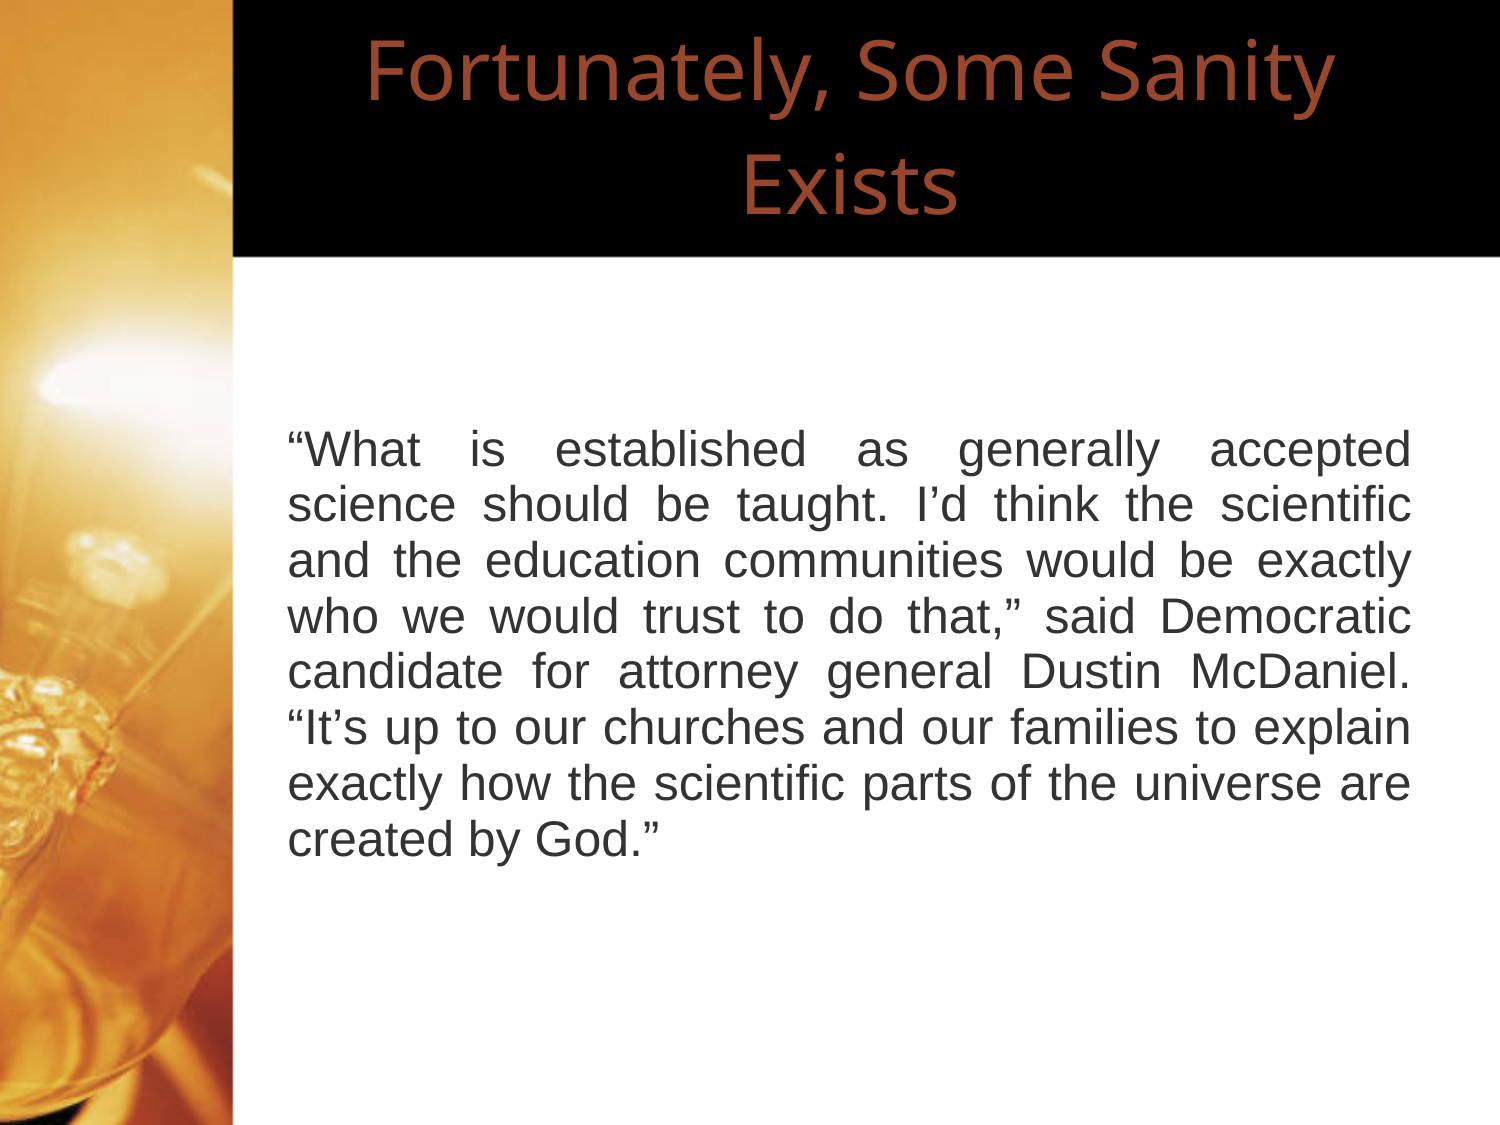

# Fortunately, Some Sanity Exists
“What is established as generally accepted science should be taught. I’d think the scientific and the education communities would be exactly who we would trust to do that,” said Democratic candidate for attorney general Dustin McDaniel. “It’s up to our churches and our families to explain exactly how the scientific parts of the universe are created by God.”